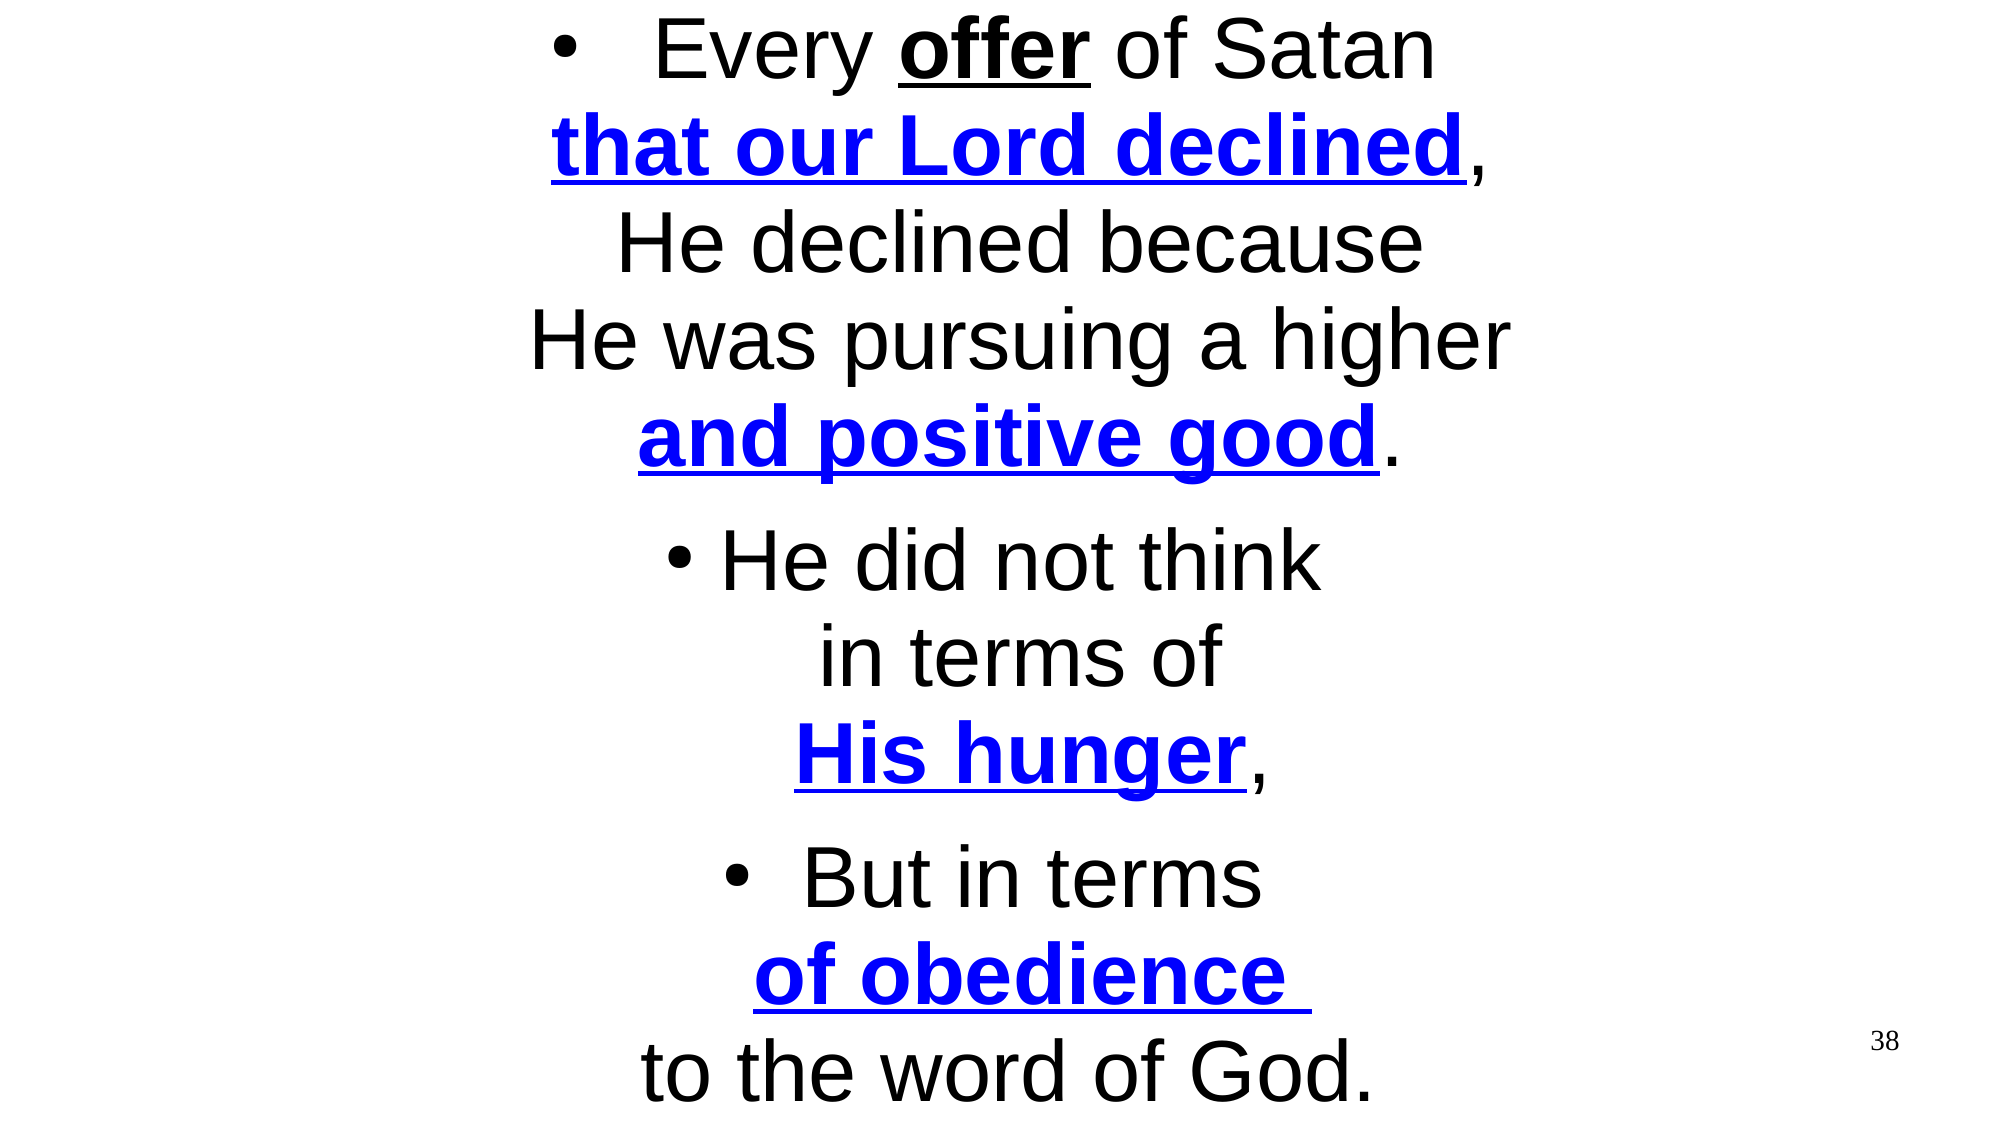

# Every offer of Satan that our Lord declined, He declined because He was pursuing a higher and positive good.
He did not think
in terms of
His hunger,
 But in terms
of obedience
to the word of God.
38